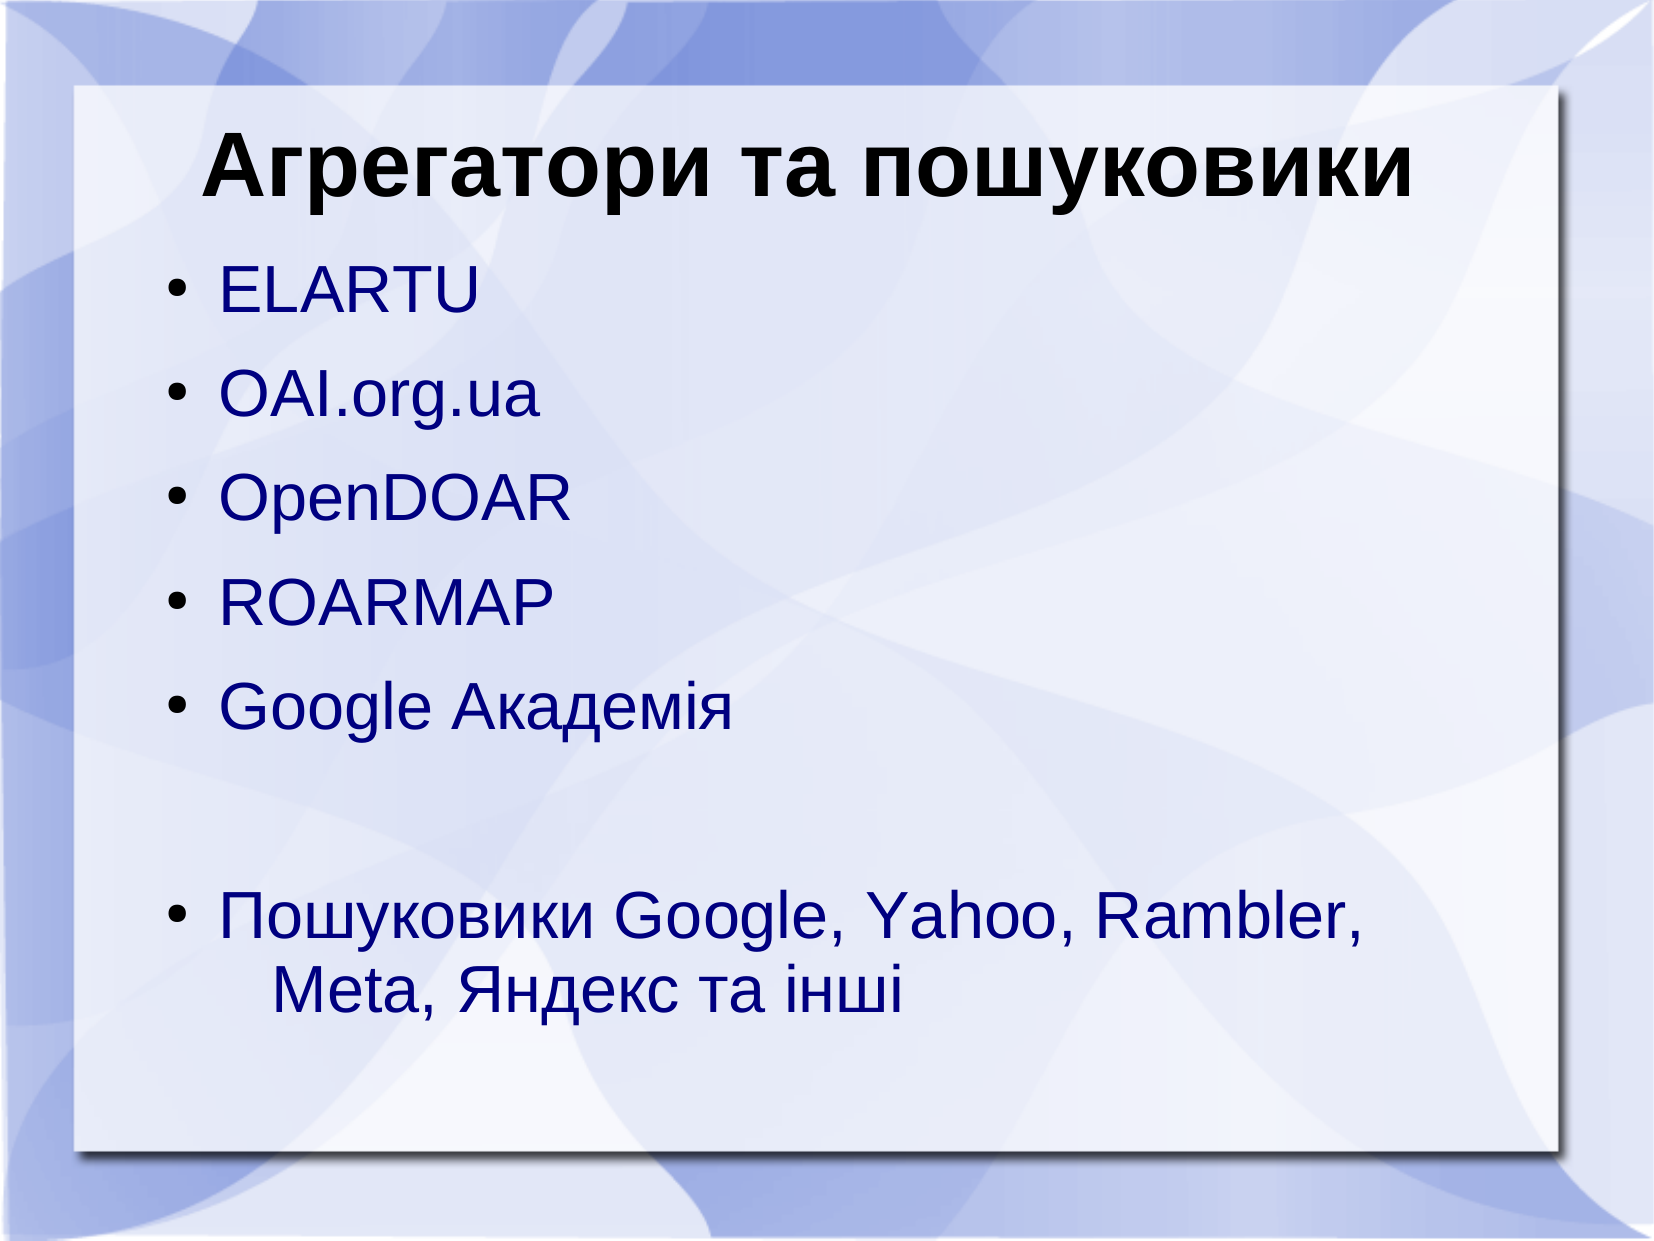

# Агрегатори та пошуковики
ELARTU
OAI.org.ua
OpenDOAR
ROARMAP
Google Академія
Пошуковики Google, Yahoo, Rambler, Meta, Яндекс та інші